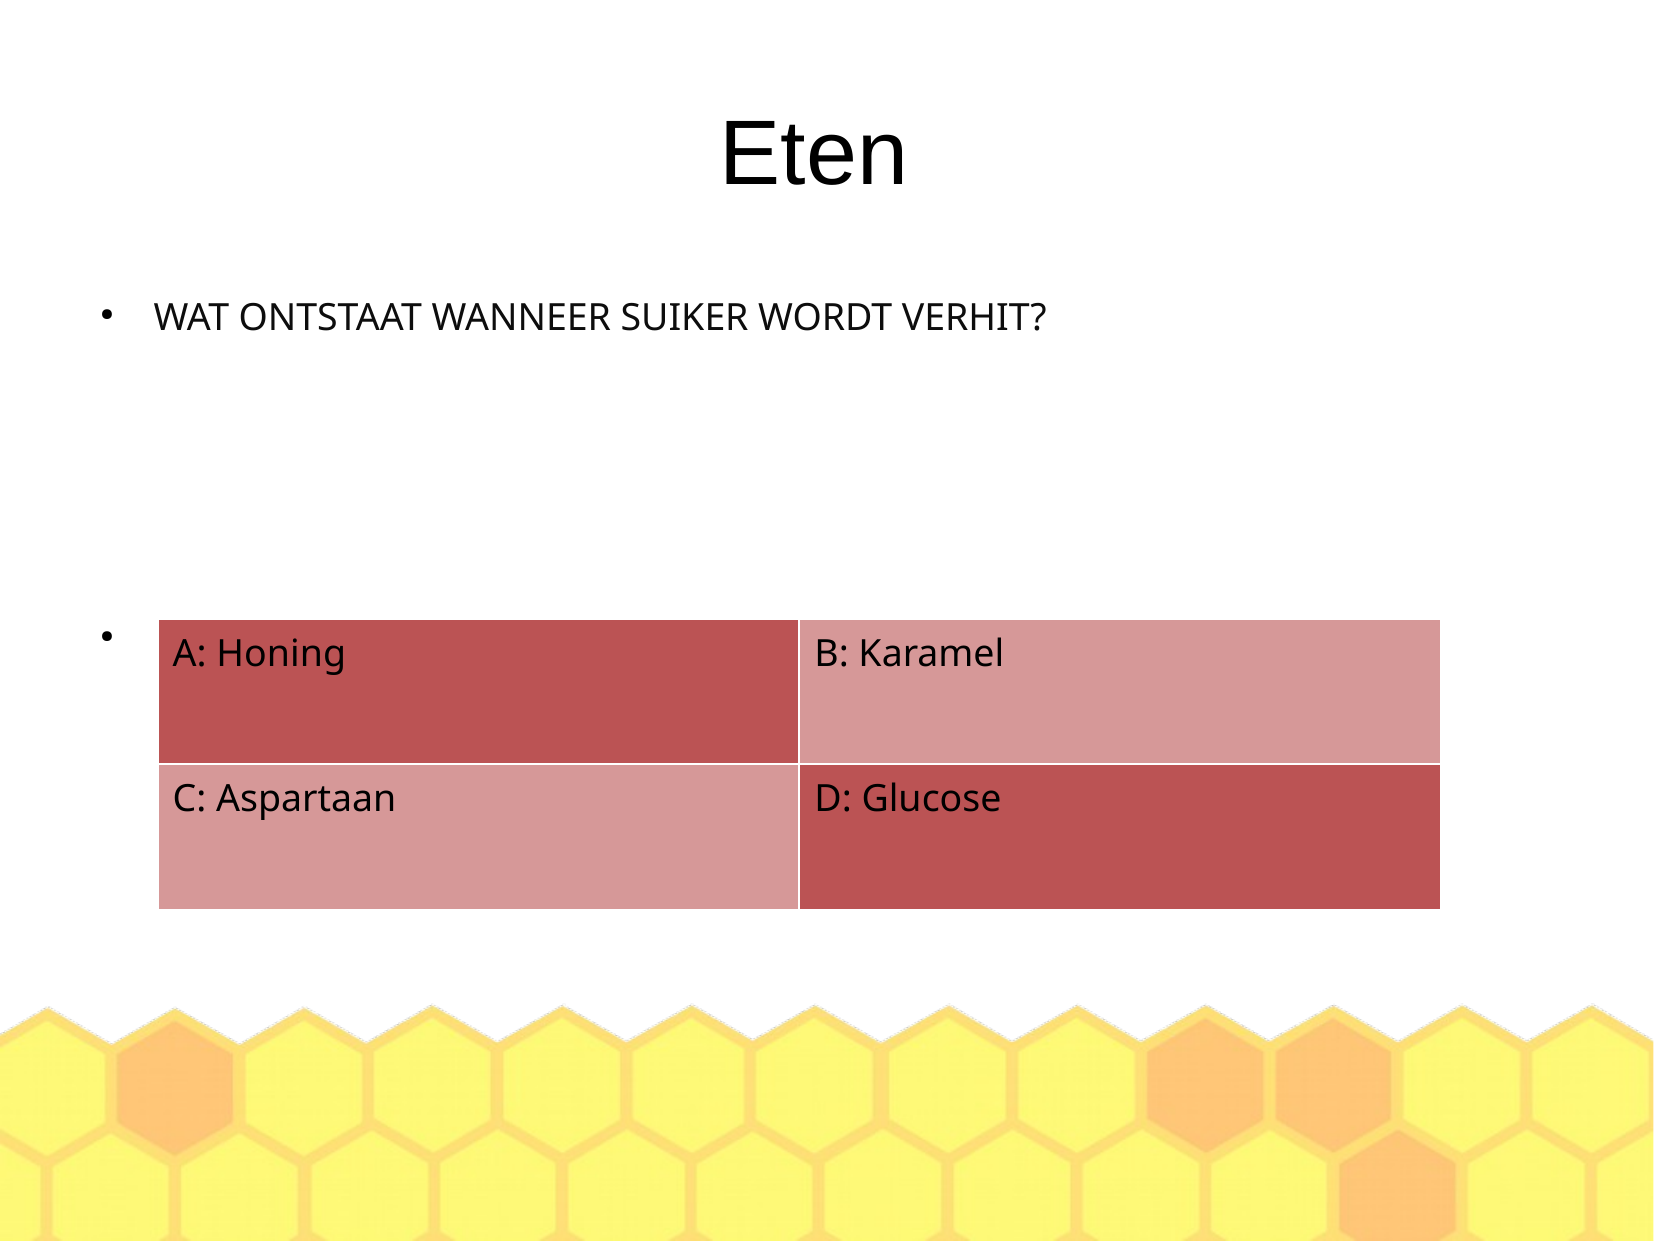

# Eten
Wat ontstaat wanneer suiker wordt verhit?
| A: Honing | B: Karamel |
| --- | --- |
| C: Aspartaan | D: Glucose |